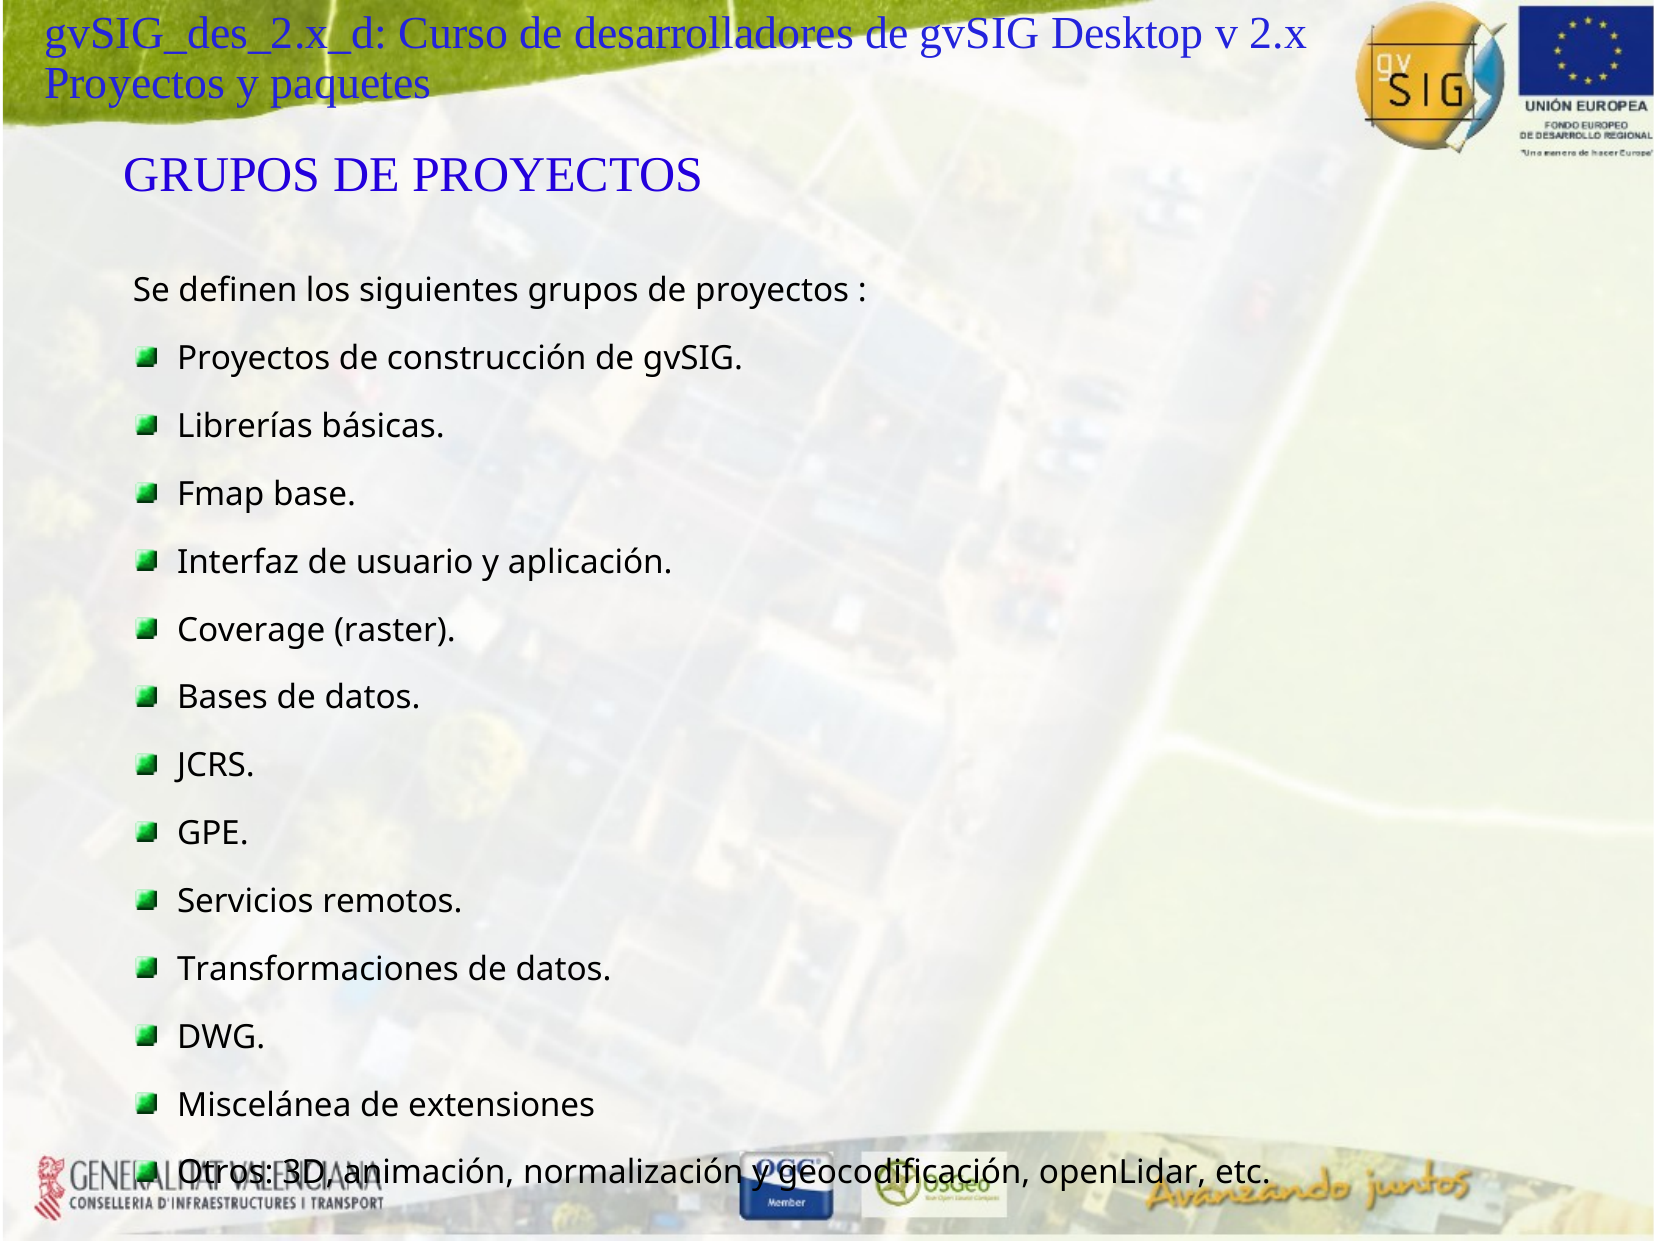

# GRUPOS DE PROYECTOS
Se definen los siguientes grupos de proyectos :
Proyectos de construcción de gvSIG.
Librerías básicas.
Fmap base.
Interfaz de usuario y aplicación.
Coverage (raster).
Bases de datos.
JCRS.
GPE.
Servicios remotos.
Transformaciones de datos.
DWG.
Miscelánea de extensiones
Otros: 3D, animación, normalización y geocodificación, openLidar, etc.